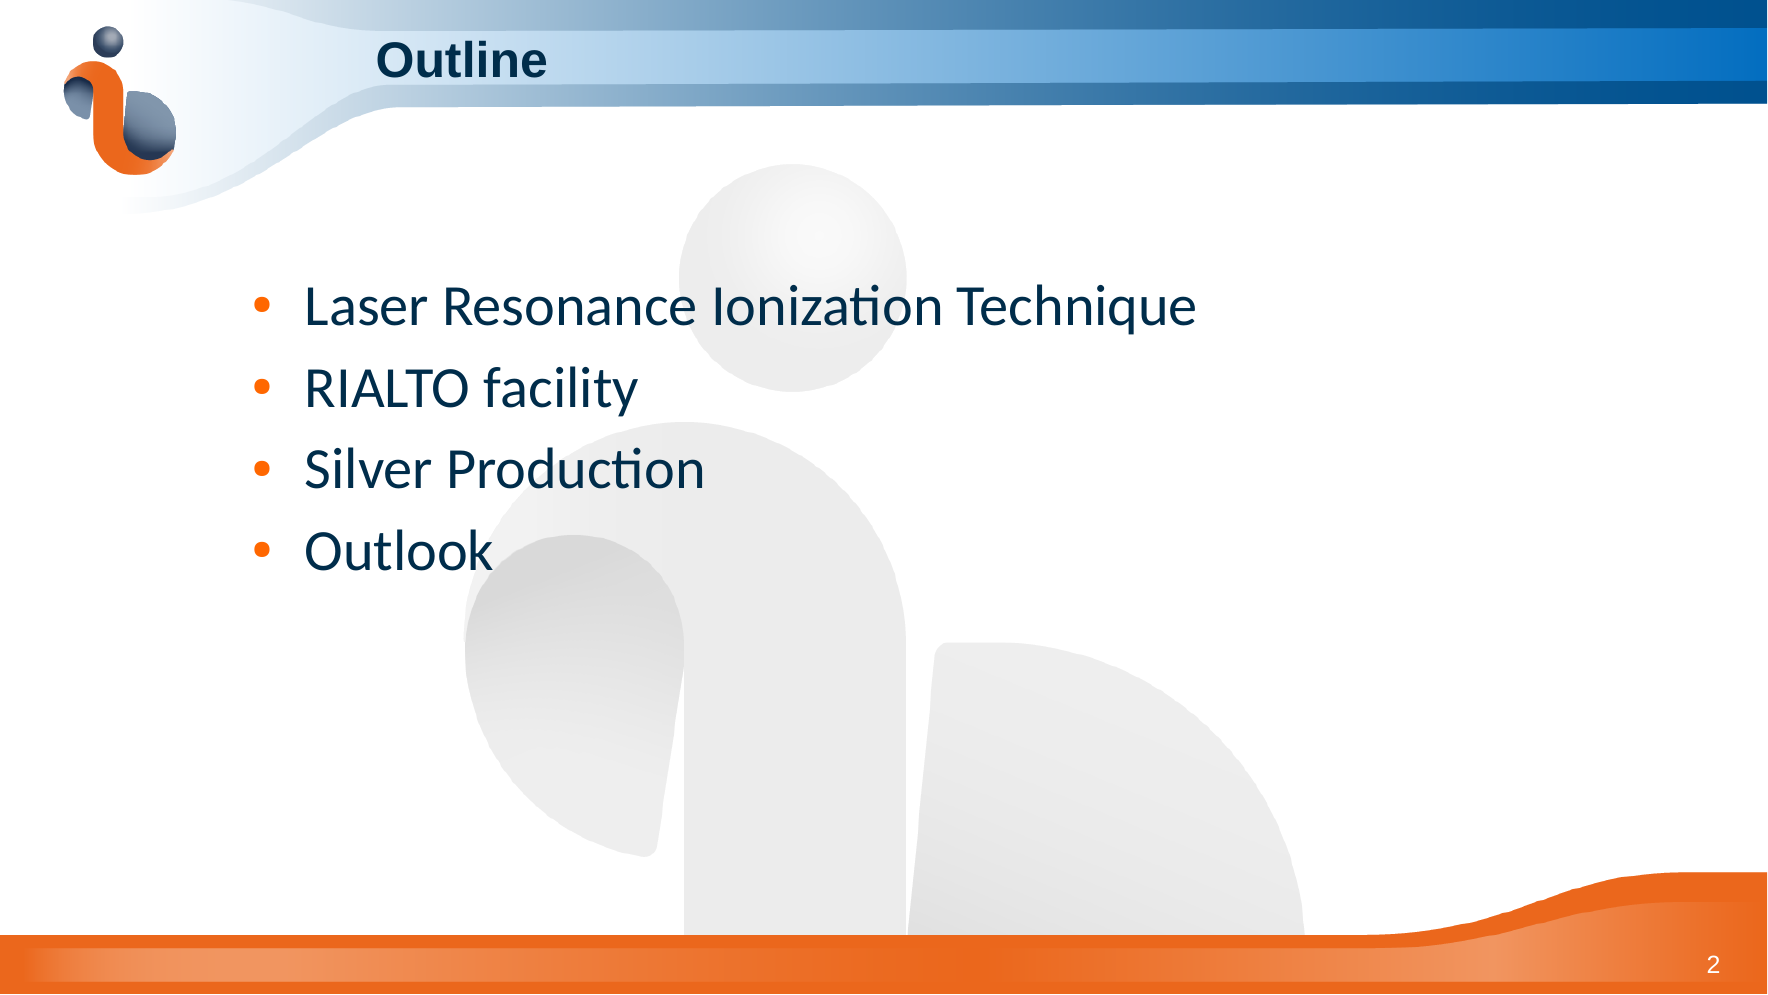

# Outline
Laser Resonance Ionization Technique
RIALTO facility
Silver Production
Outlook
2